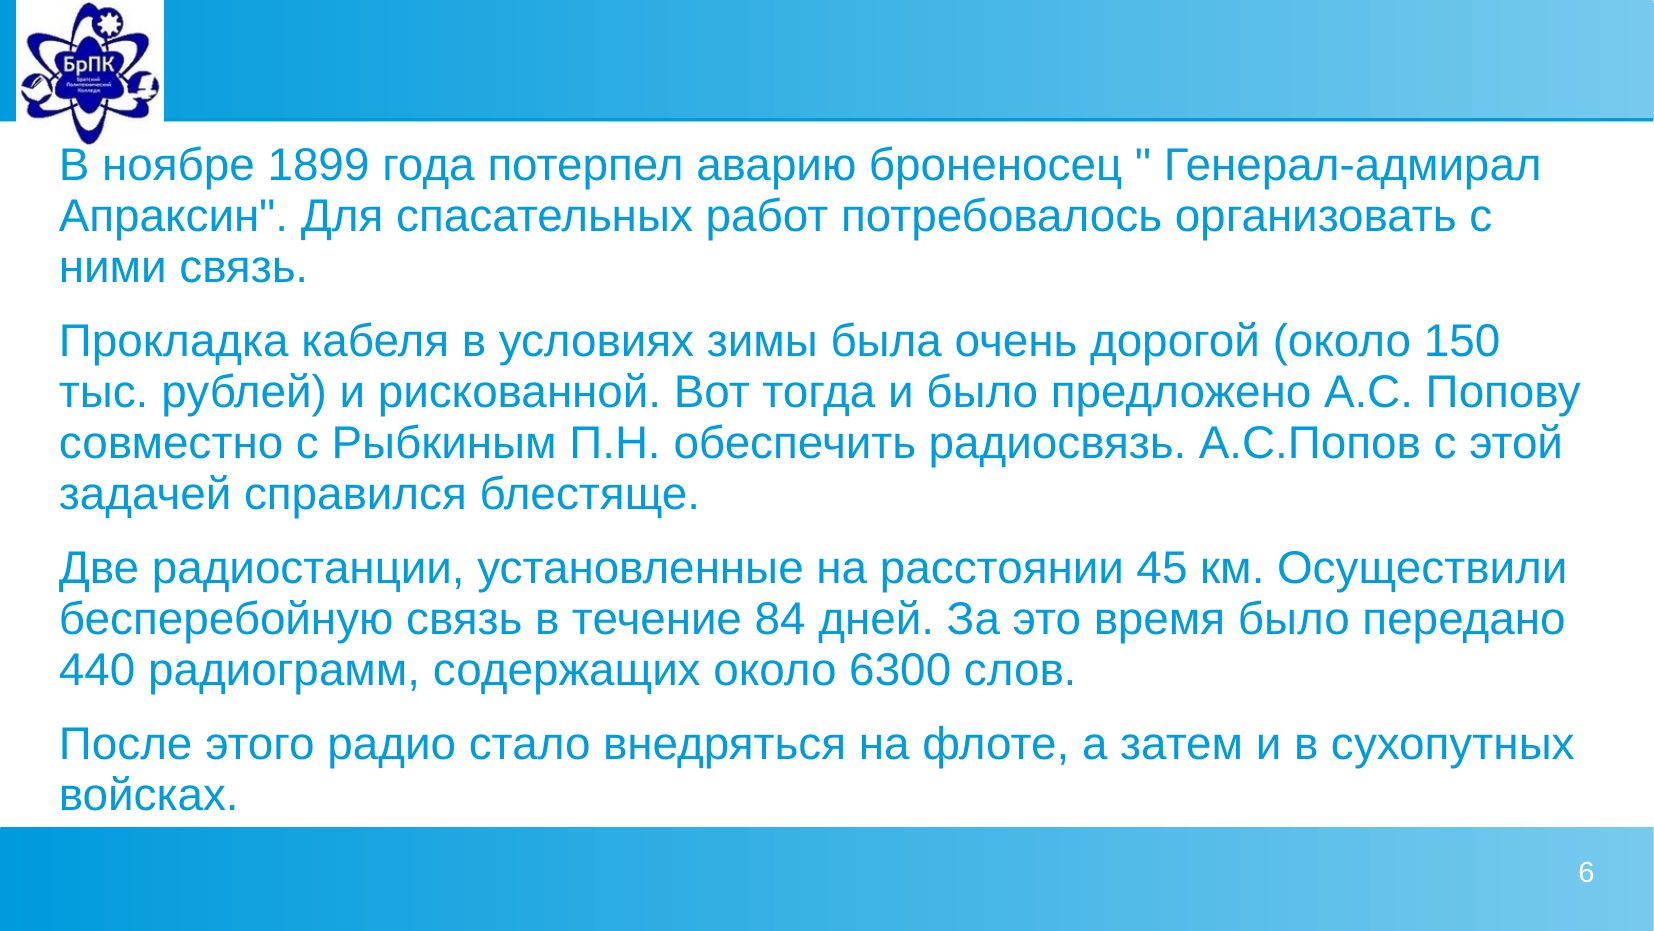

# В ноябре 1899 года потерпел аварию броненосец " Генерал-адмирал Апраксин". Для спасательных работ потребовалось организовать с ними связь.
Прокладка кабеля в условиях зимы была очень дорогой (около 150 тыс. рублей) и рискованной. Вот тогда и было предложено А.С. Попову совместно с Рыбкиным П.Н. обеспечить радиосвязь. А.С.Попов с этой задачей справился блестяще.
Две радиостанции, установленные на расстоянии 45 км. Осуществили бесперебойную связь в течение 84 дней. За это время было передано 440 радиограмм, содержащих около 6300 слов.
После этого радио стало внедряться на флоте, а затем и в сухопутных войсках.
6